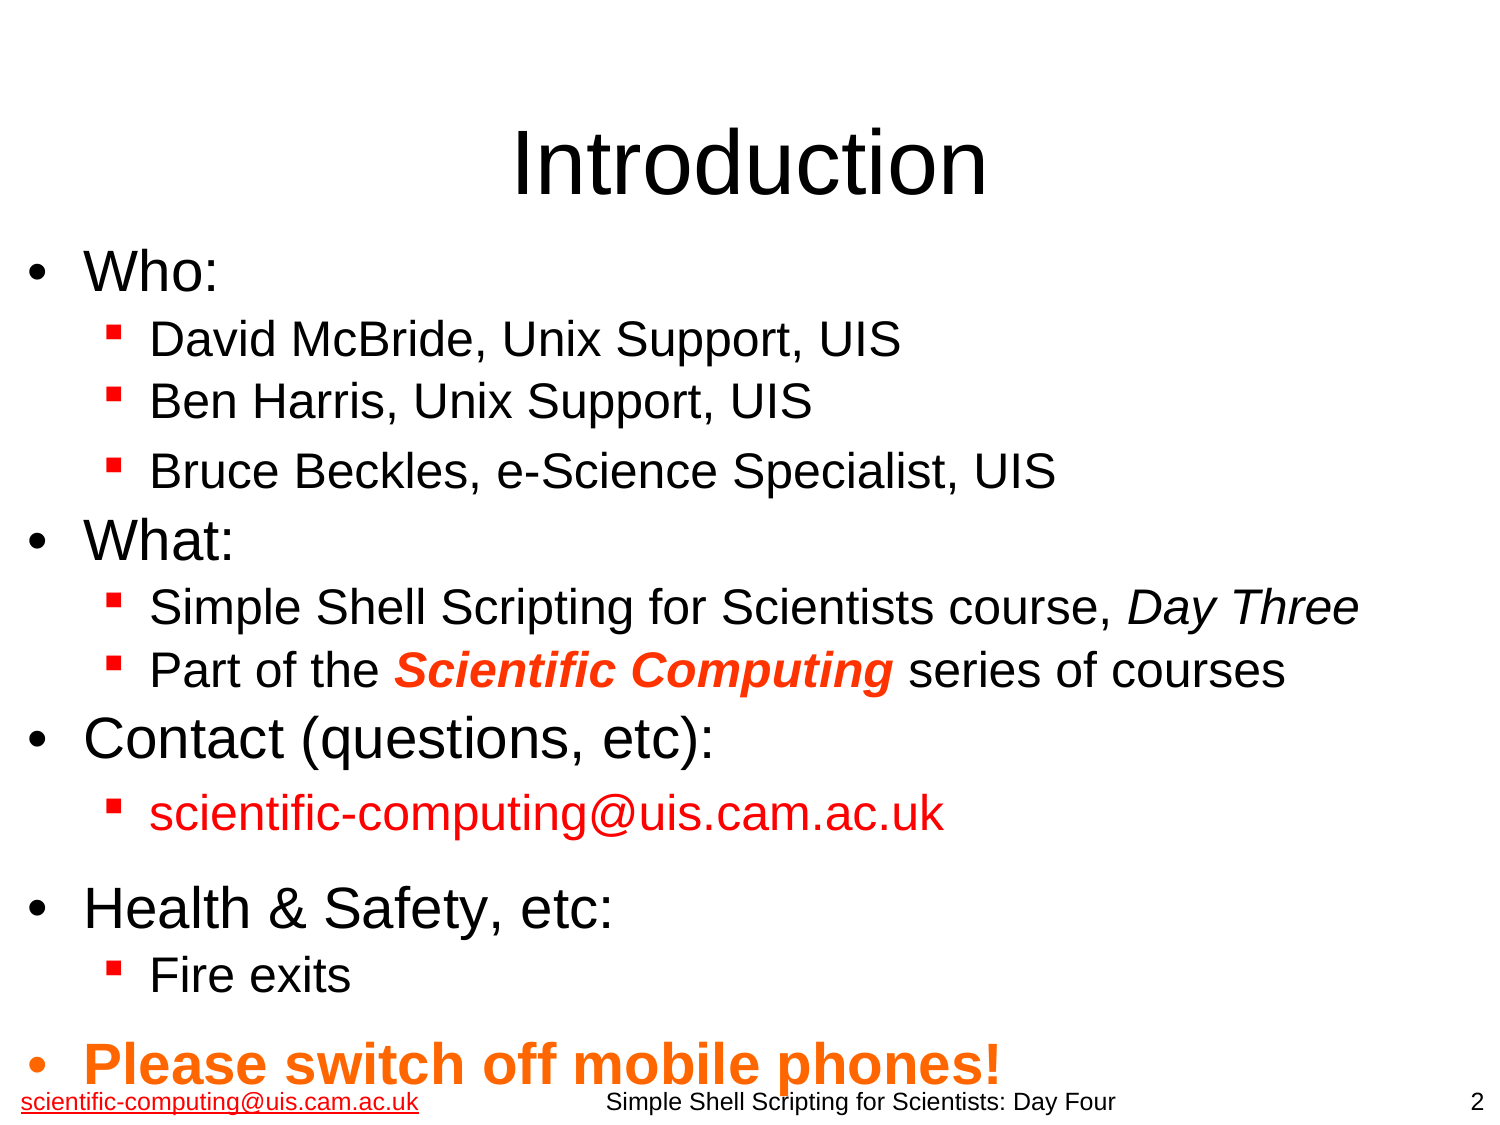

# Introduction
Who:
David McBride, Unix Support, UIS
Ben Harris, Unix Support, UIS
Bruce Beckles, e-Science Specialist, UIS
What:
Simple Shell Scripting for Scientists course, Day Three
Part of the Scientific Computing series of courses
Contact (questions, etc):
scientific-computing@uis.cam.ac.uk
Health & Safety, etc:
Fire exits
Please switch off mobile phones!
escience-support@ucs.cam.ac.uk	Simple Shell Scripting for Scientists: Day Three
2